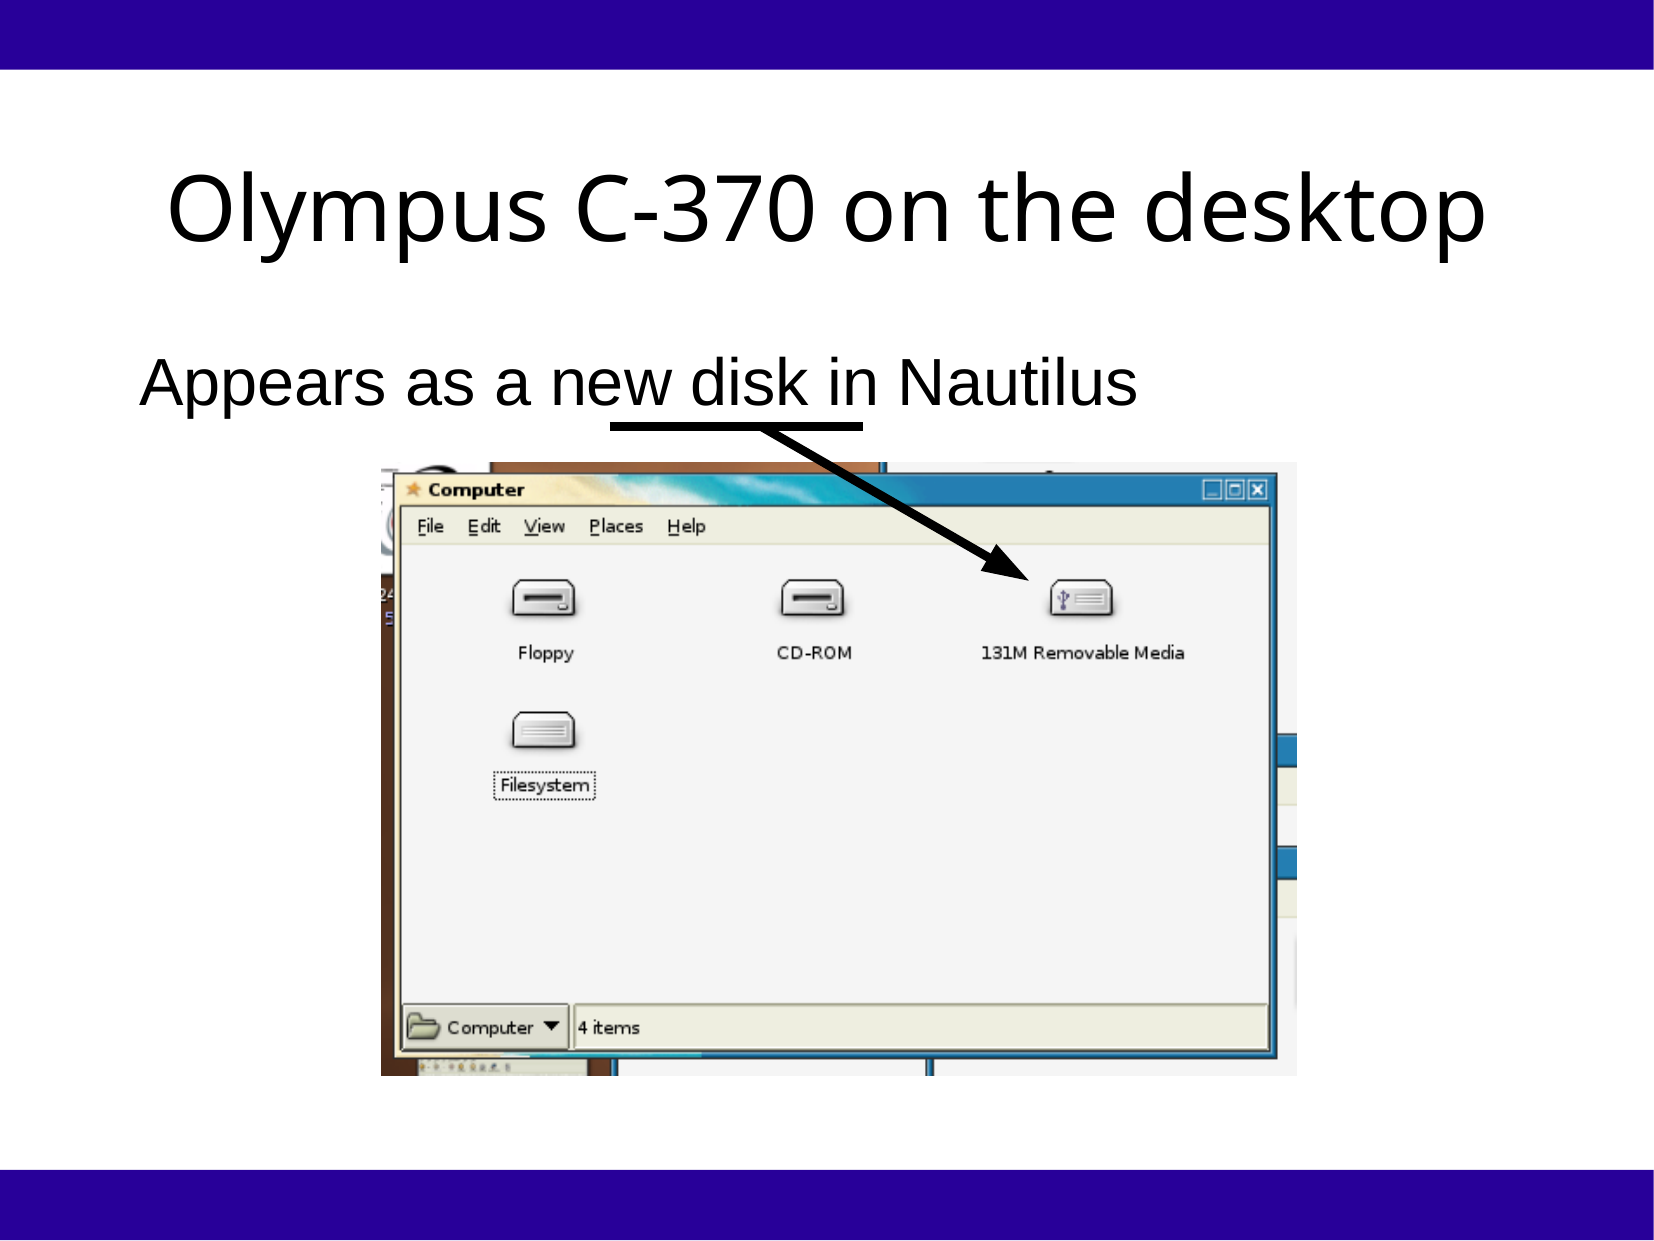

# Olympus C-370 on the desktop
Appears as a new disk in Nautilus